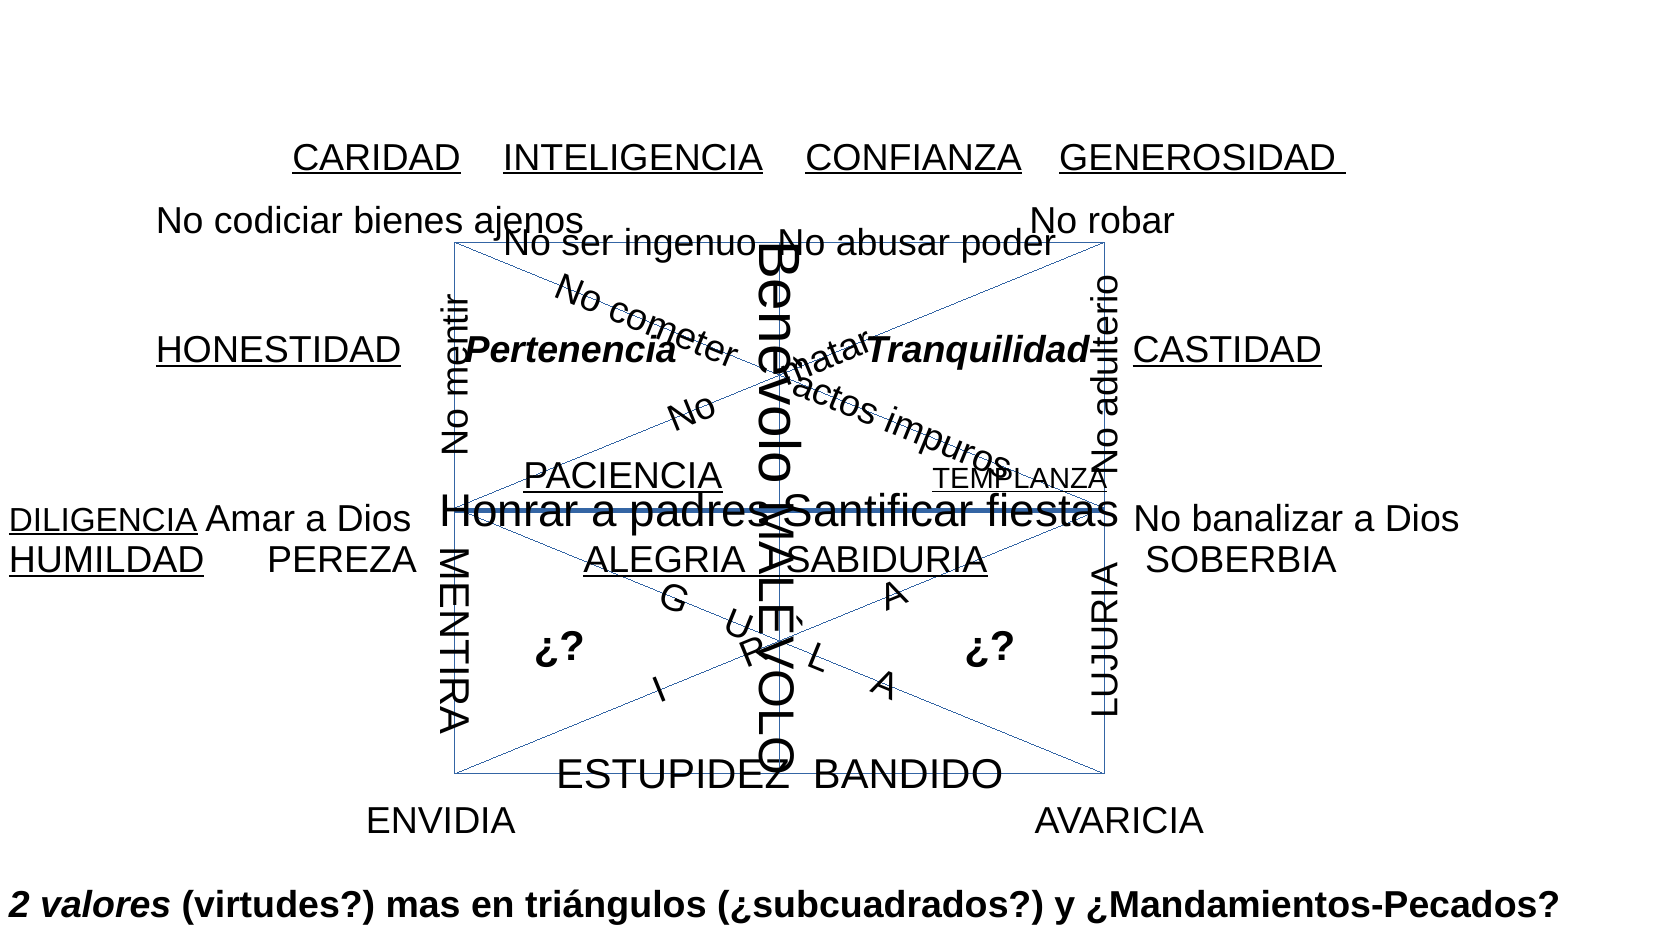

CARIDAD INTELIGENCIA CONFIANZA GENEROSIDAD
 No codiciar bienes ajenos No robar
 HONESTIDAD Pertenencia Tranquilidad CASTIDAD
 PACIENCIA TEMPLANZA
DILIGENCIA Amar a Dios No banalizar a Dios HUMILDAD PEREZA ALEGRIA SABIDURIA SOBERBIA
 ¿? ¿?
 ENVIDIA AVARICIA
2 valores (virtudes?) mas en triángulos (¿subcuadrados?) y ¿Mandamientos-Pecados?
No mentir
No matar
 No cometer actos impuros
No ser ingenuo No abusar poder
Benévolo MALÉVOLO
No adulterio
MENTIRA
G U L A
I R A
LUJURIA
Honrar a padres Santificar fiestas
ESTUPIDEZ BANDIDO